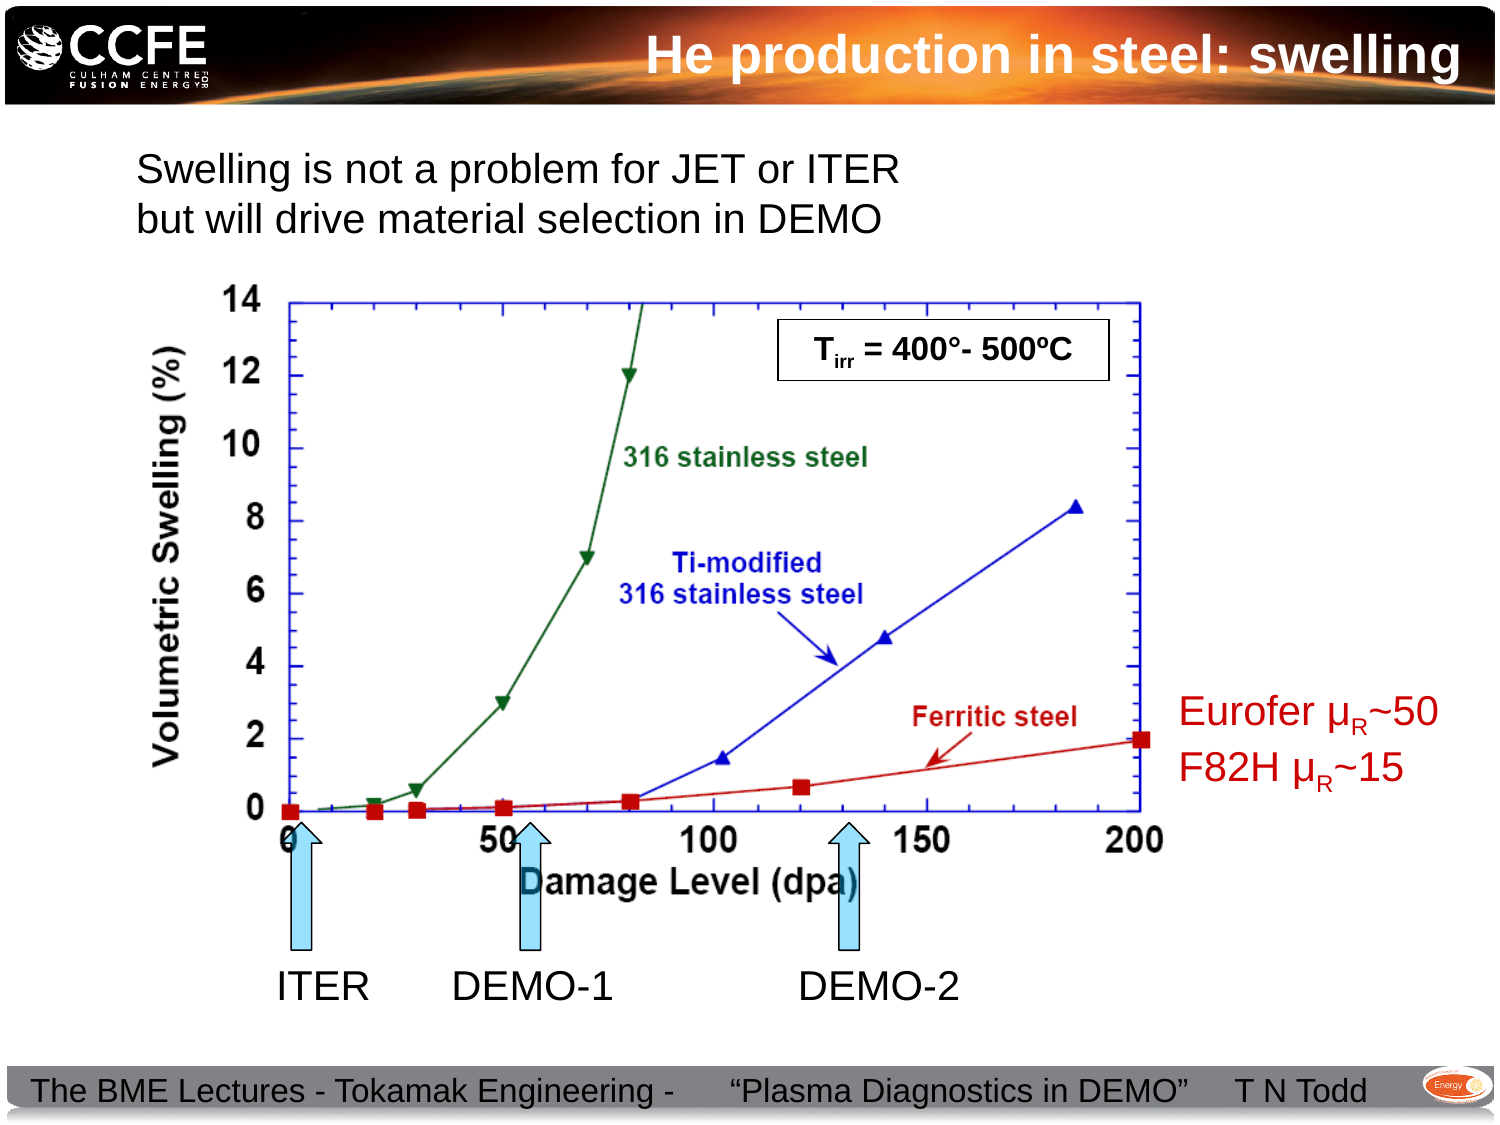

He production in steel: swelling
Swelling is not a problem for JET or ITER but will drive material selection in DEMO
Tirr = 400°- 500ºC
Eurofer μR~50
F82H μR~15
ITER DEMO-1 DEMO-2